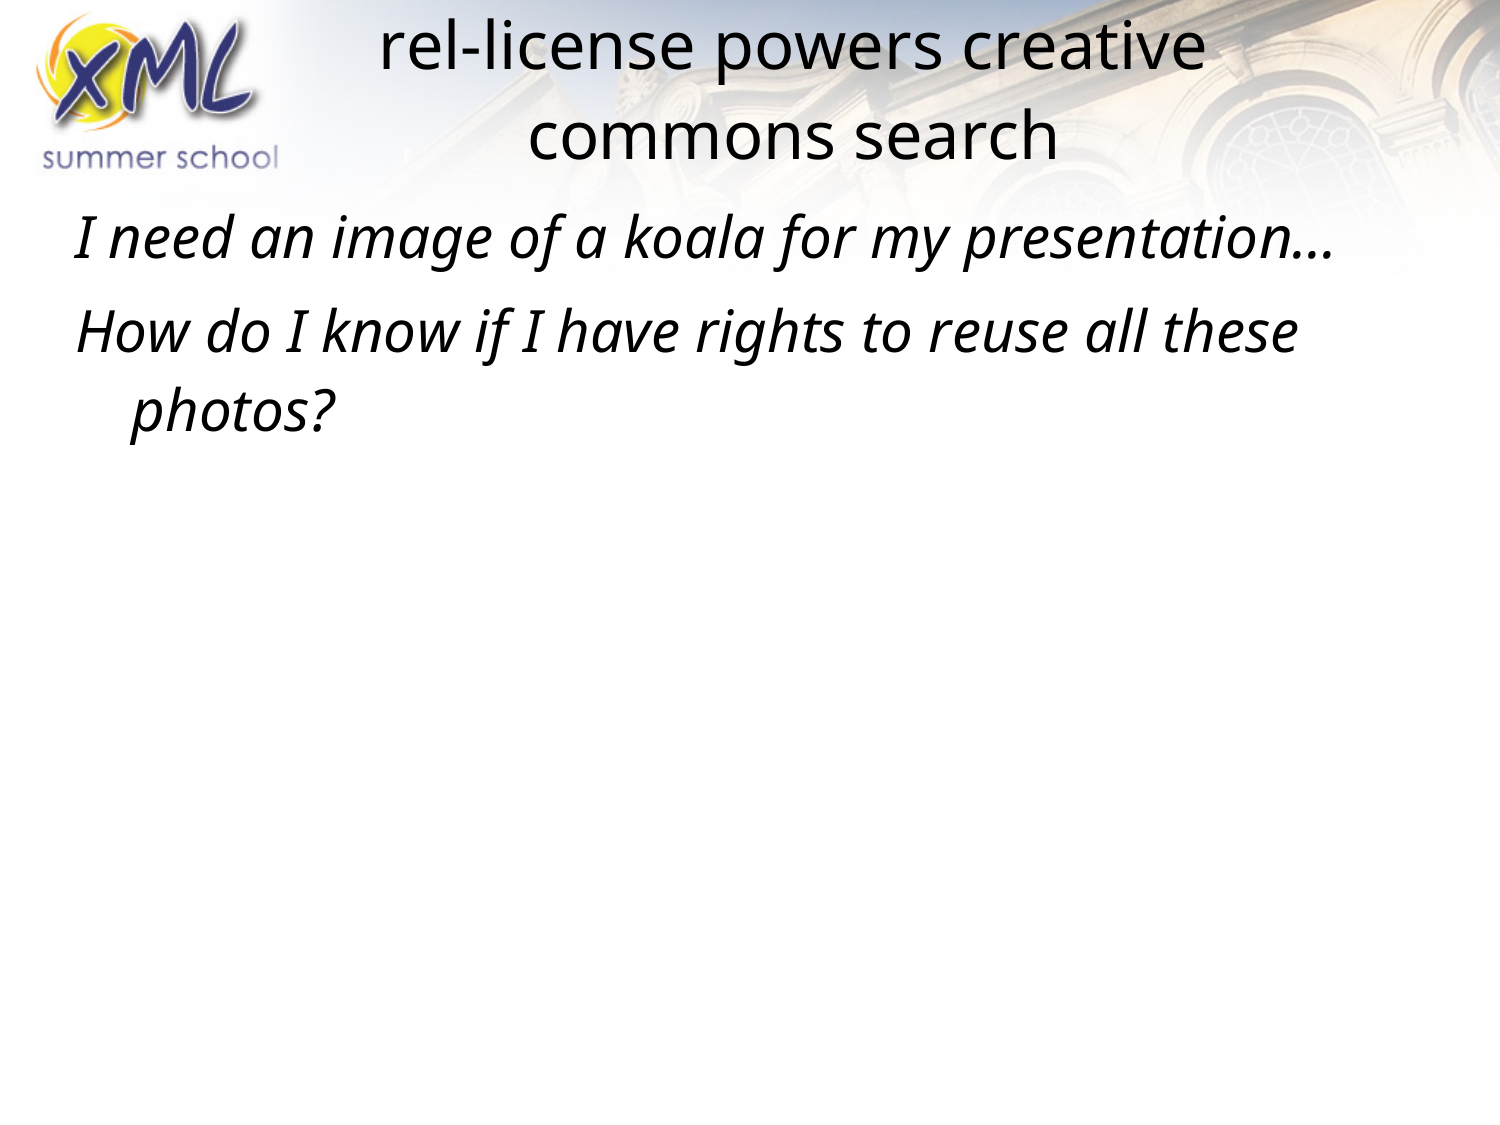

# rel-license powers creative commons search
I need an image of a koala for my presentation...
How do I know if I have rights to reuse all these photos?